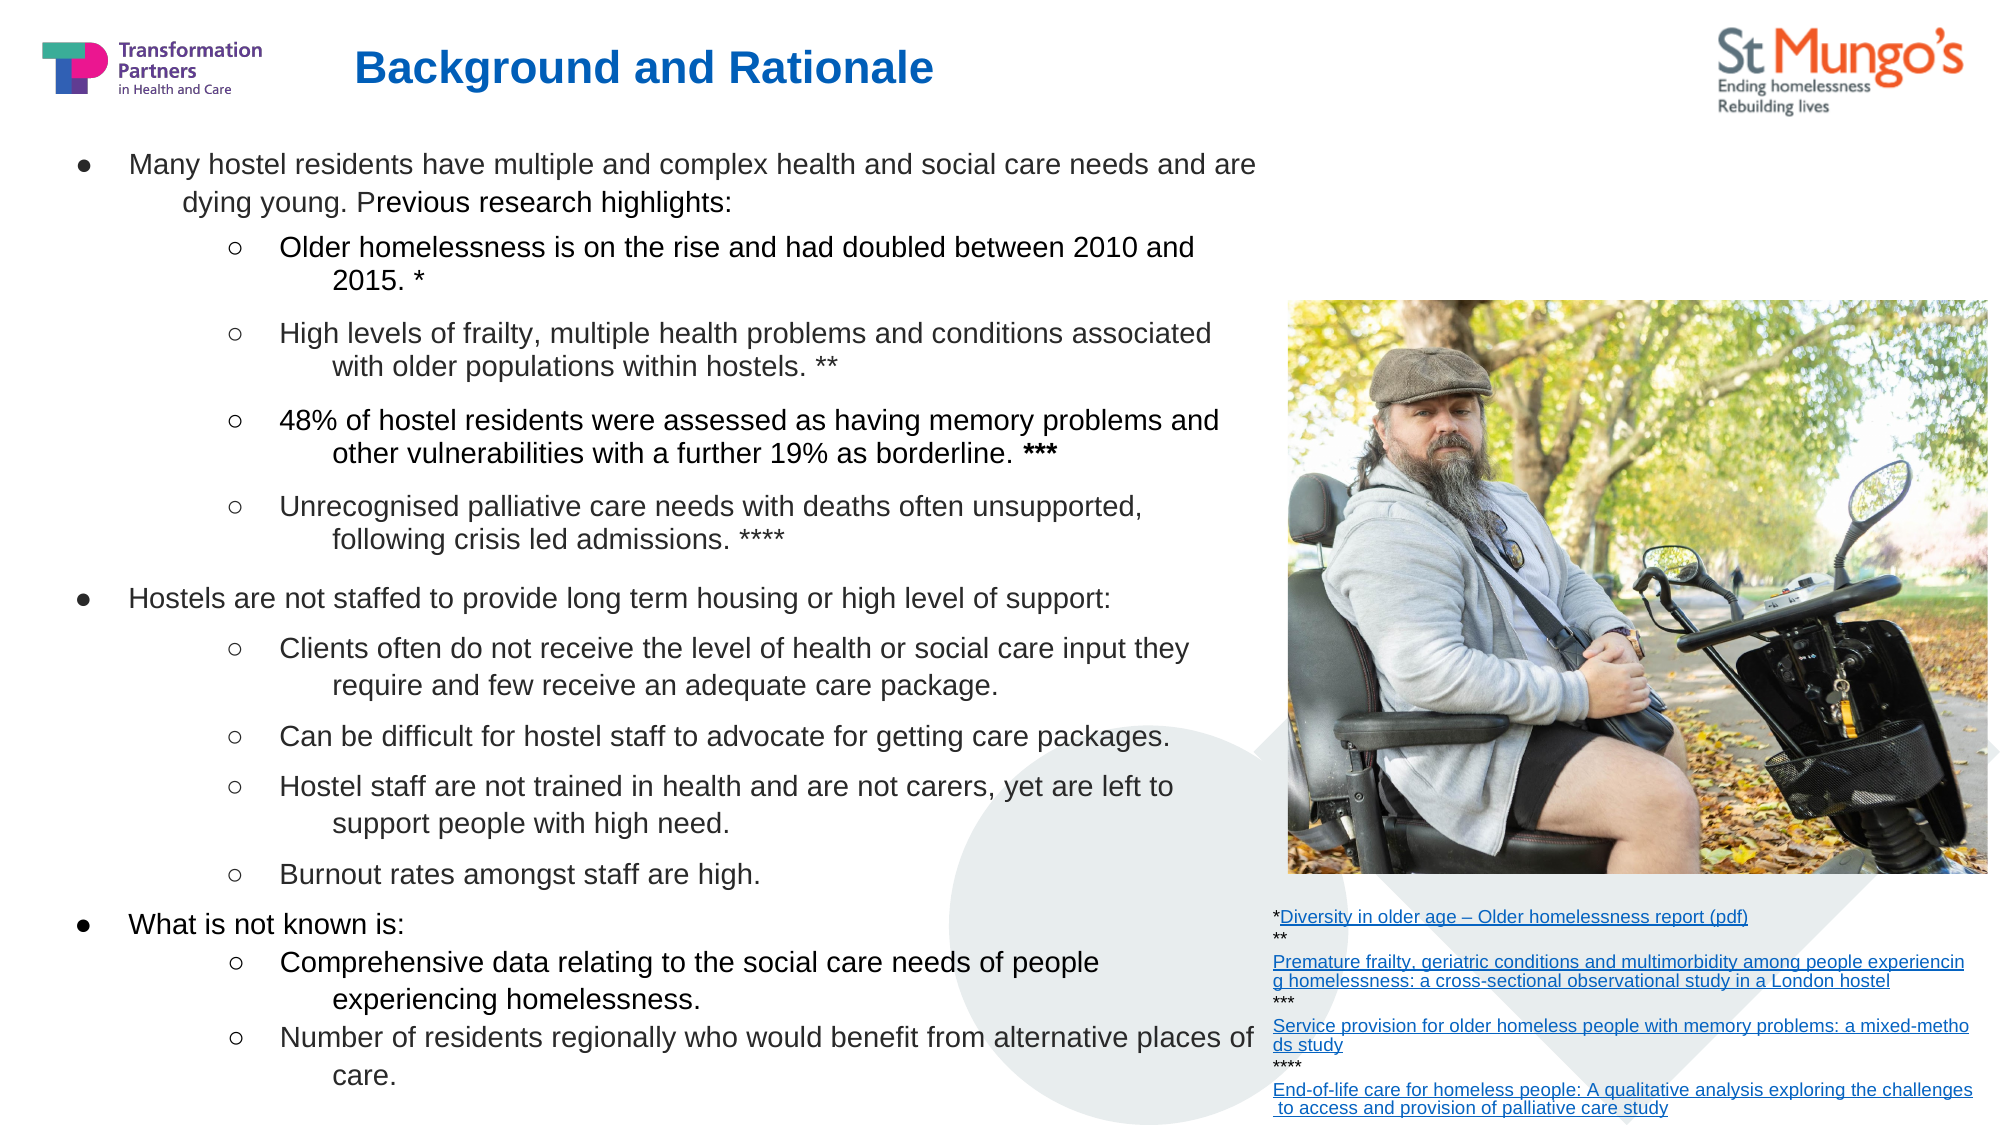

# Background and Rationale
Many hostel residents have multiple and complex health and social care needs and are dying young. Previous research highlights:
Older homelessness is on the rise and had doubled between 2010 and 2015. *
High levels of frailty, multiple health problems and conditions associated with older populations within hostels. **
48% of hostel residents were assessed as having memory problems and other vulnerabilities with a further 19% as borderline. ***
Unrecognised palliative care needs with deaths often unsupported, following crisis led admissions. ****
Hostels are not staffed to provide long term housing or high level of support:
Clients often do not receive the level of health or social care input they require and few receive an adequate care package.
Can be difficult for hostel staff to advocate for getting care packages.
Hostel staff are not trained in health and are not carers, yet are left to support people with high need.
Burnout rates amongst staff are high.
What is not known is:
Comprehensive data relating to the social care needs of people experiencing homelessness.
Number of residents regionally who would benefit from alternative places of care.
*Diversity in older age – Older homelessness report (pdf)
**Premature frailty, geriatric conditions and multimorbidity among people experiencing homelessness: a cross-sectional observational study in a London hostel
***Service provision for older homeless people with memory problems: a mixed-methods study
****End-of-life care for homeless people: A qualitative analysis exploring the challenges to access and provision of palliative care study